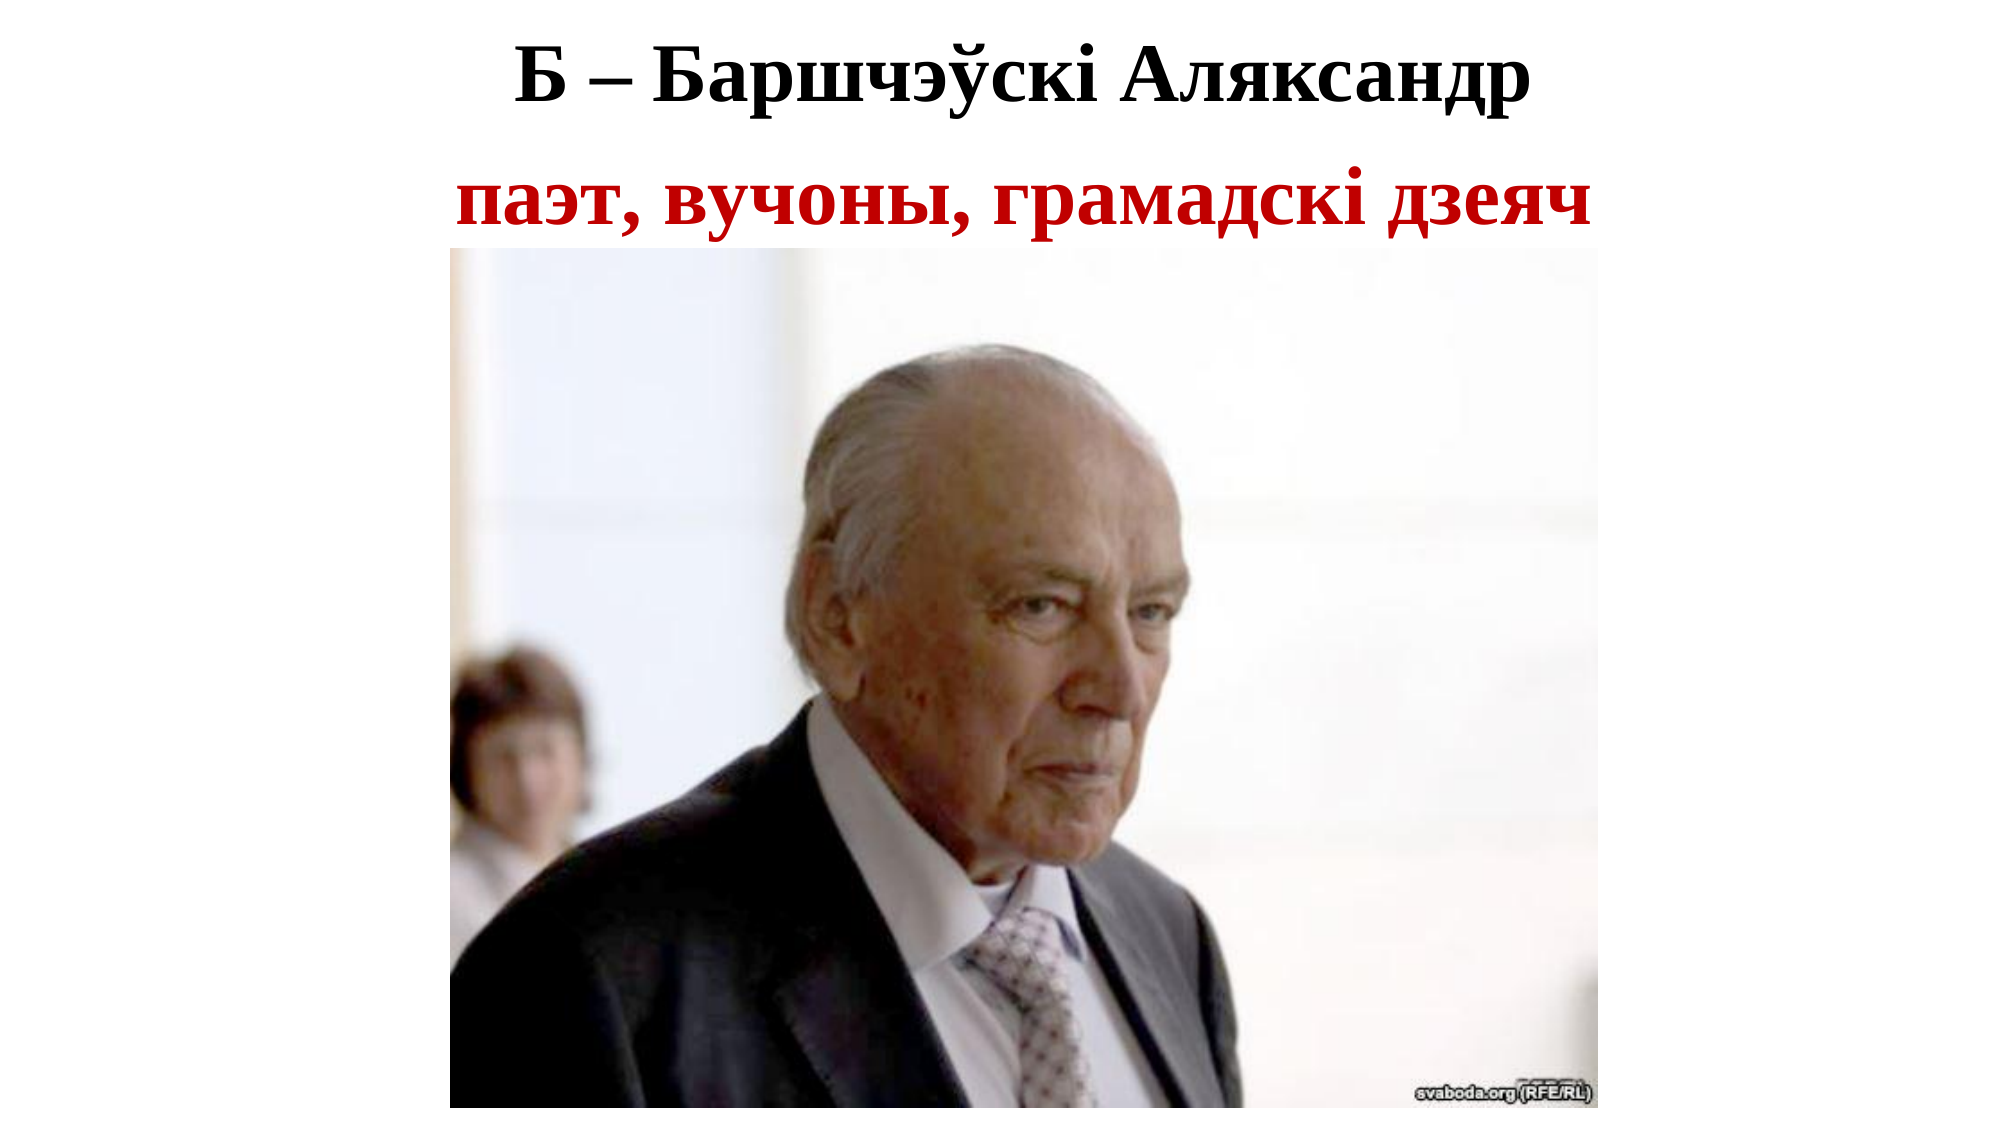

Б – Баршчэўскі Аляксандр
паэт, вучоны, грамадскі дзеяч